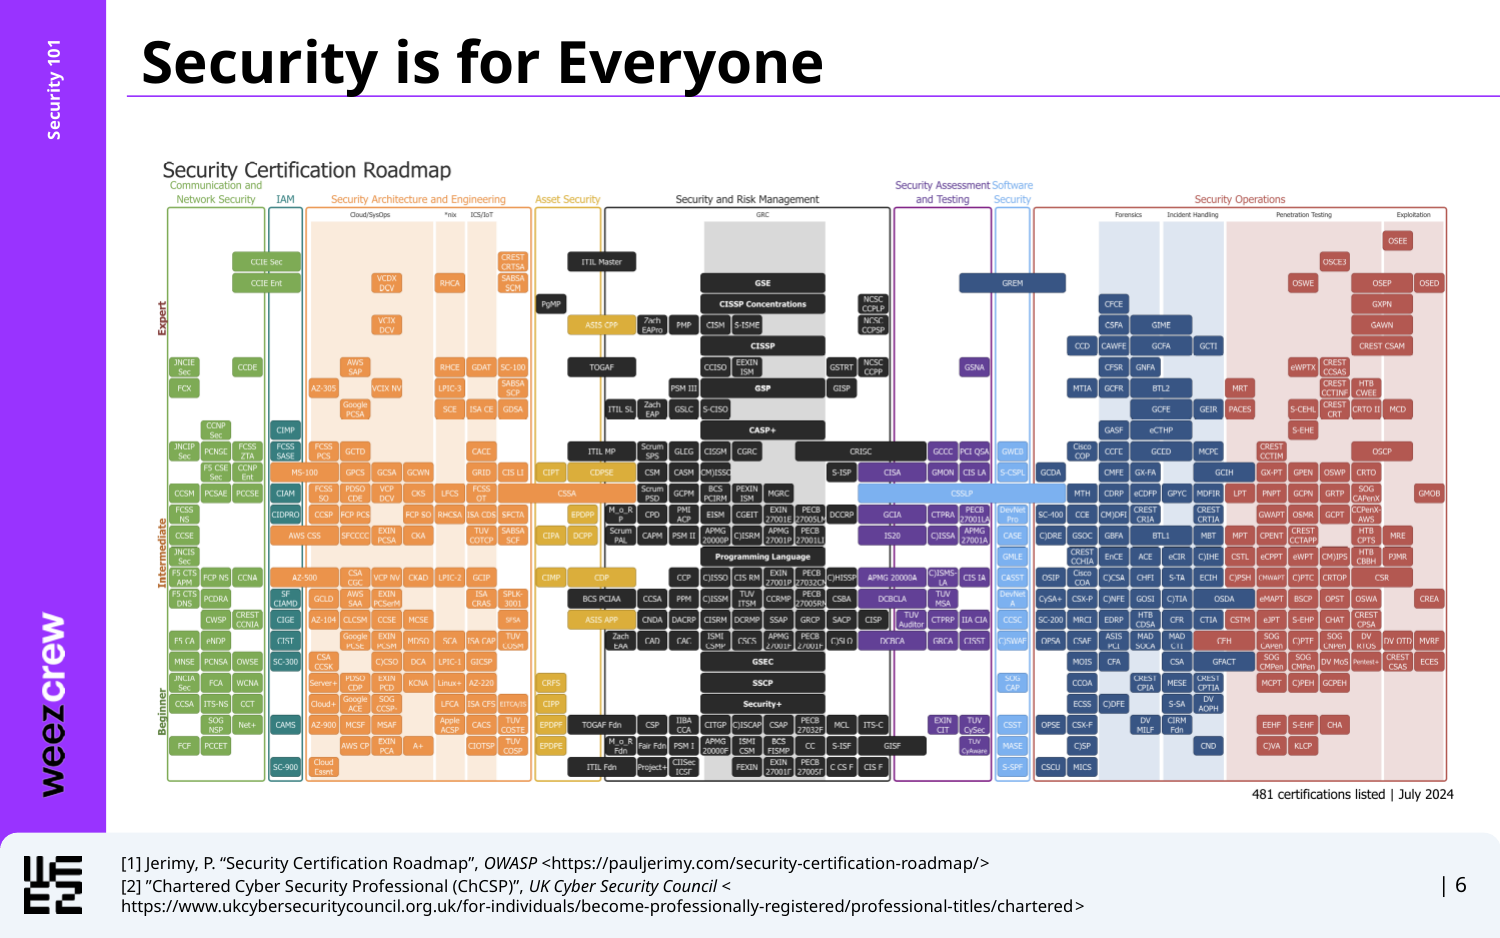

# Security is for Everyone
Security 101
[1] Jerimy, P. “Security Certification Roadmap”, OWASP <https://pauljerimy.com/security-certification-roadmap/>
[2] ”Chartered Cyber Security Professional (ChCSP)”, UK Cyber Security Council <https://www.ukcybersecuritycouncil.org.uk/for-individuals/become-professionally-registered/professional-titles/chartered>